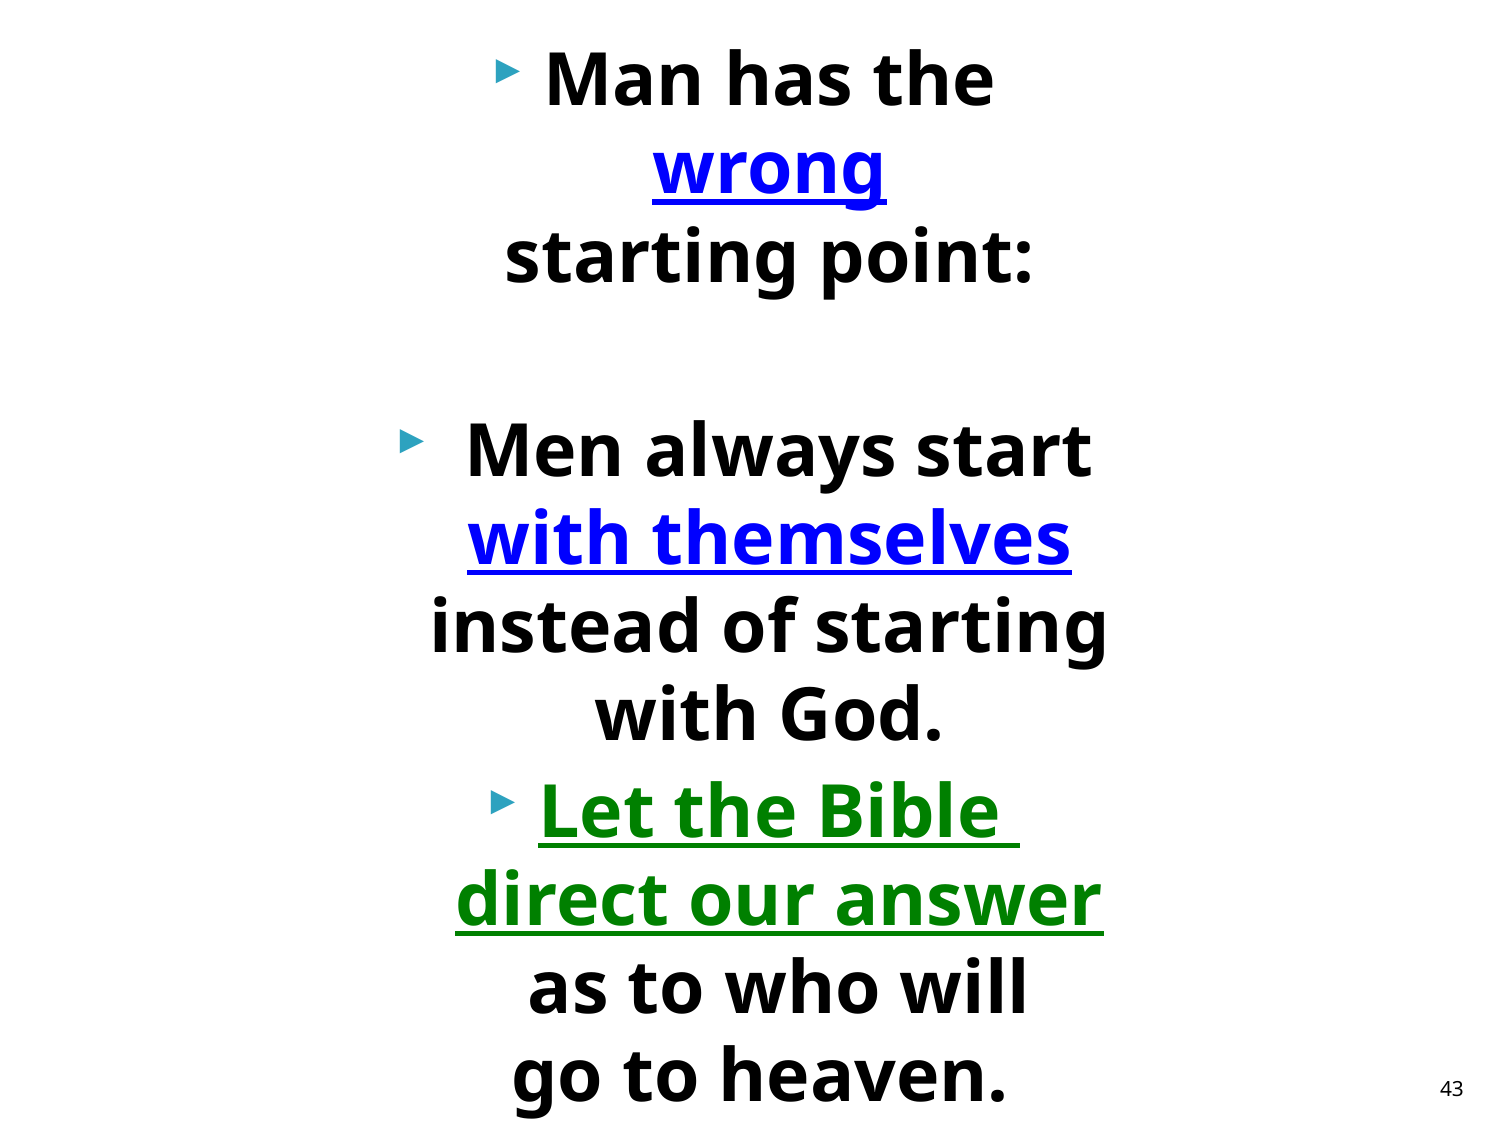

# Man has the wrong starting point:
 Men always start
with themselves
instead of starting
with God.
Let the Bible
direct our answer
as to who will
go to heaven.